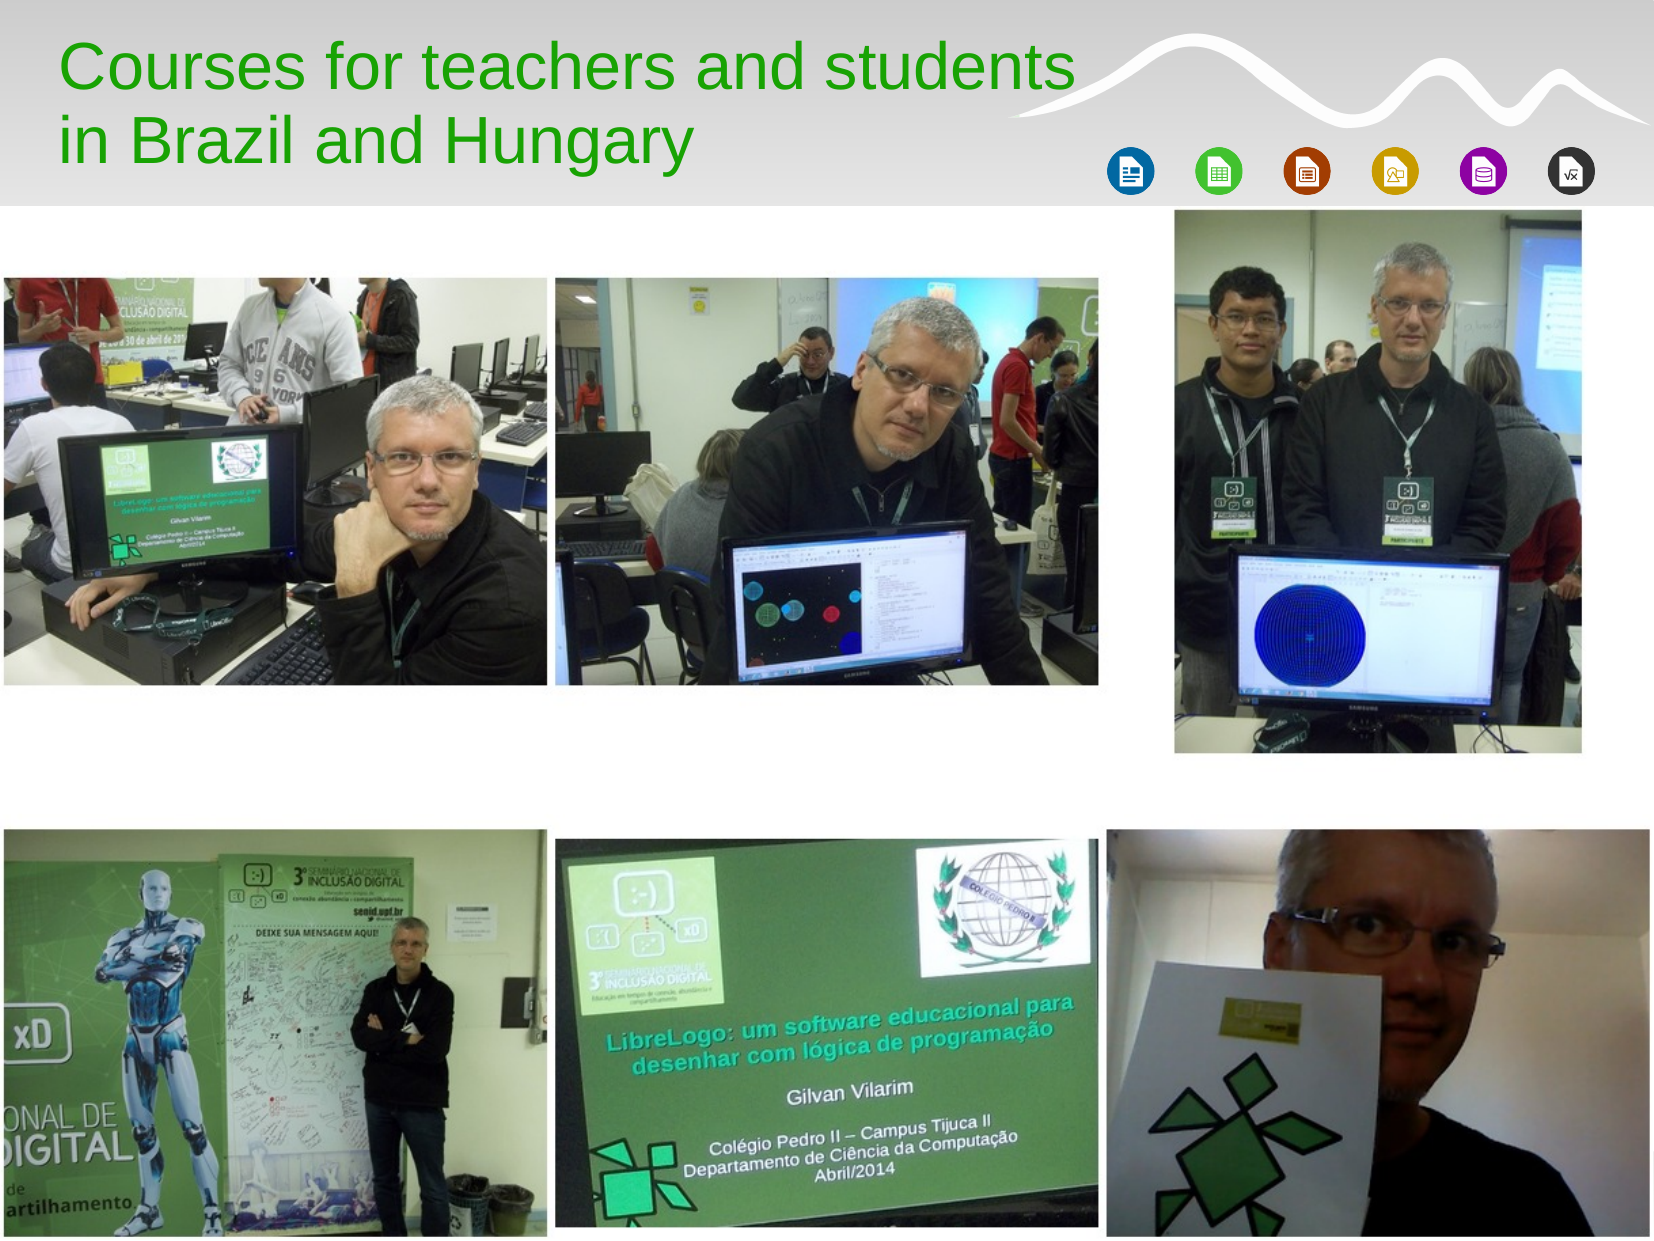

# Courses for teachers and students in Brazil and Hungary